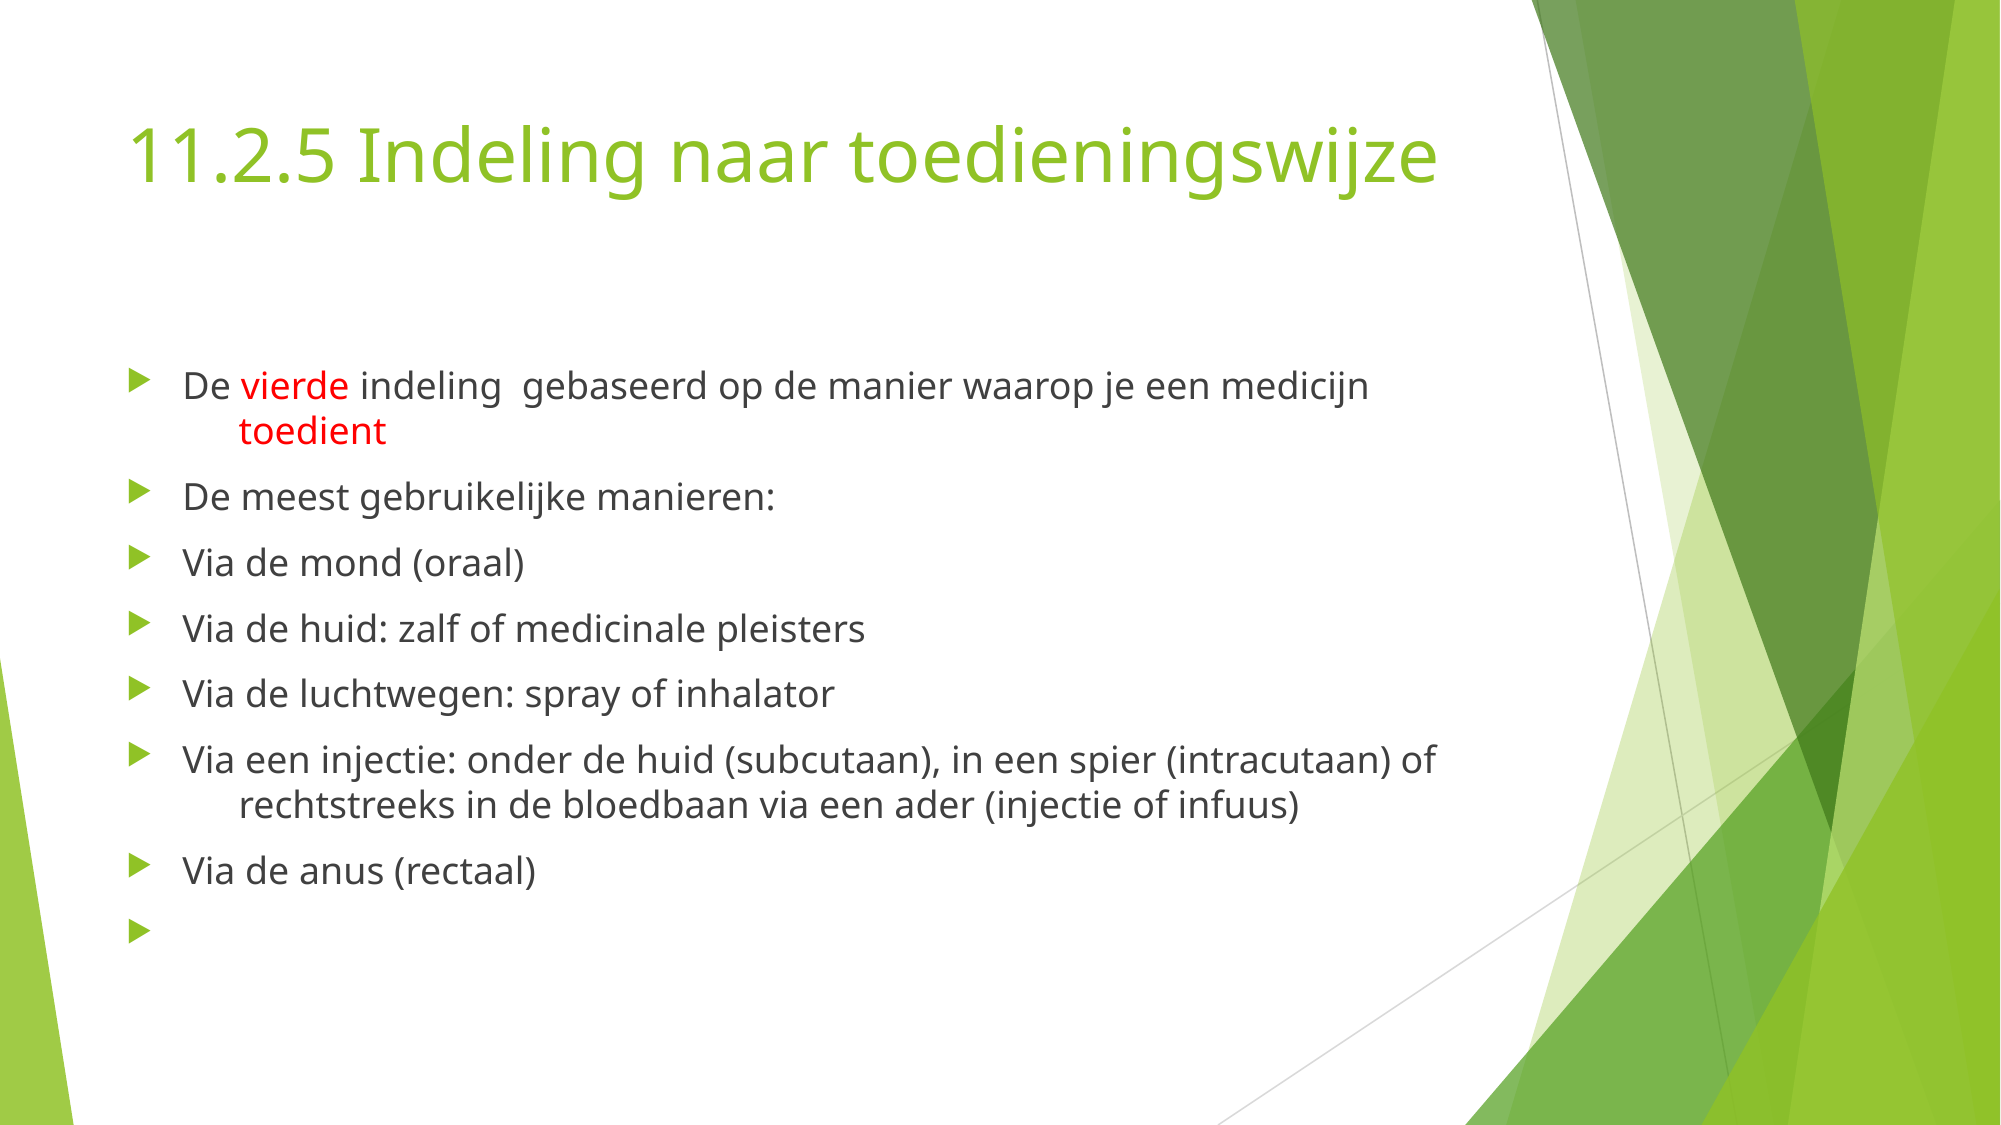

# 11.2.5 Indeling naar toedieningswijze
De vierde indeling gebaseerd op de manier waarop je een medicijn toedient
De meest gebruikelijke manieren:
Via de mond (oraal)
Via de huid: zalf of medicinale pleisters
Via de luchtwegen: spray of inhalator
Via een injectie: onder de huid (subcutaan), in een spier (intracutaan) of rechtstreeks in de bloedbaan via een ader (injectie of infuus)
Via de anus (rectaal)